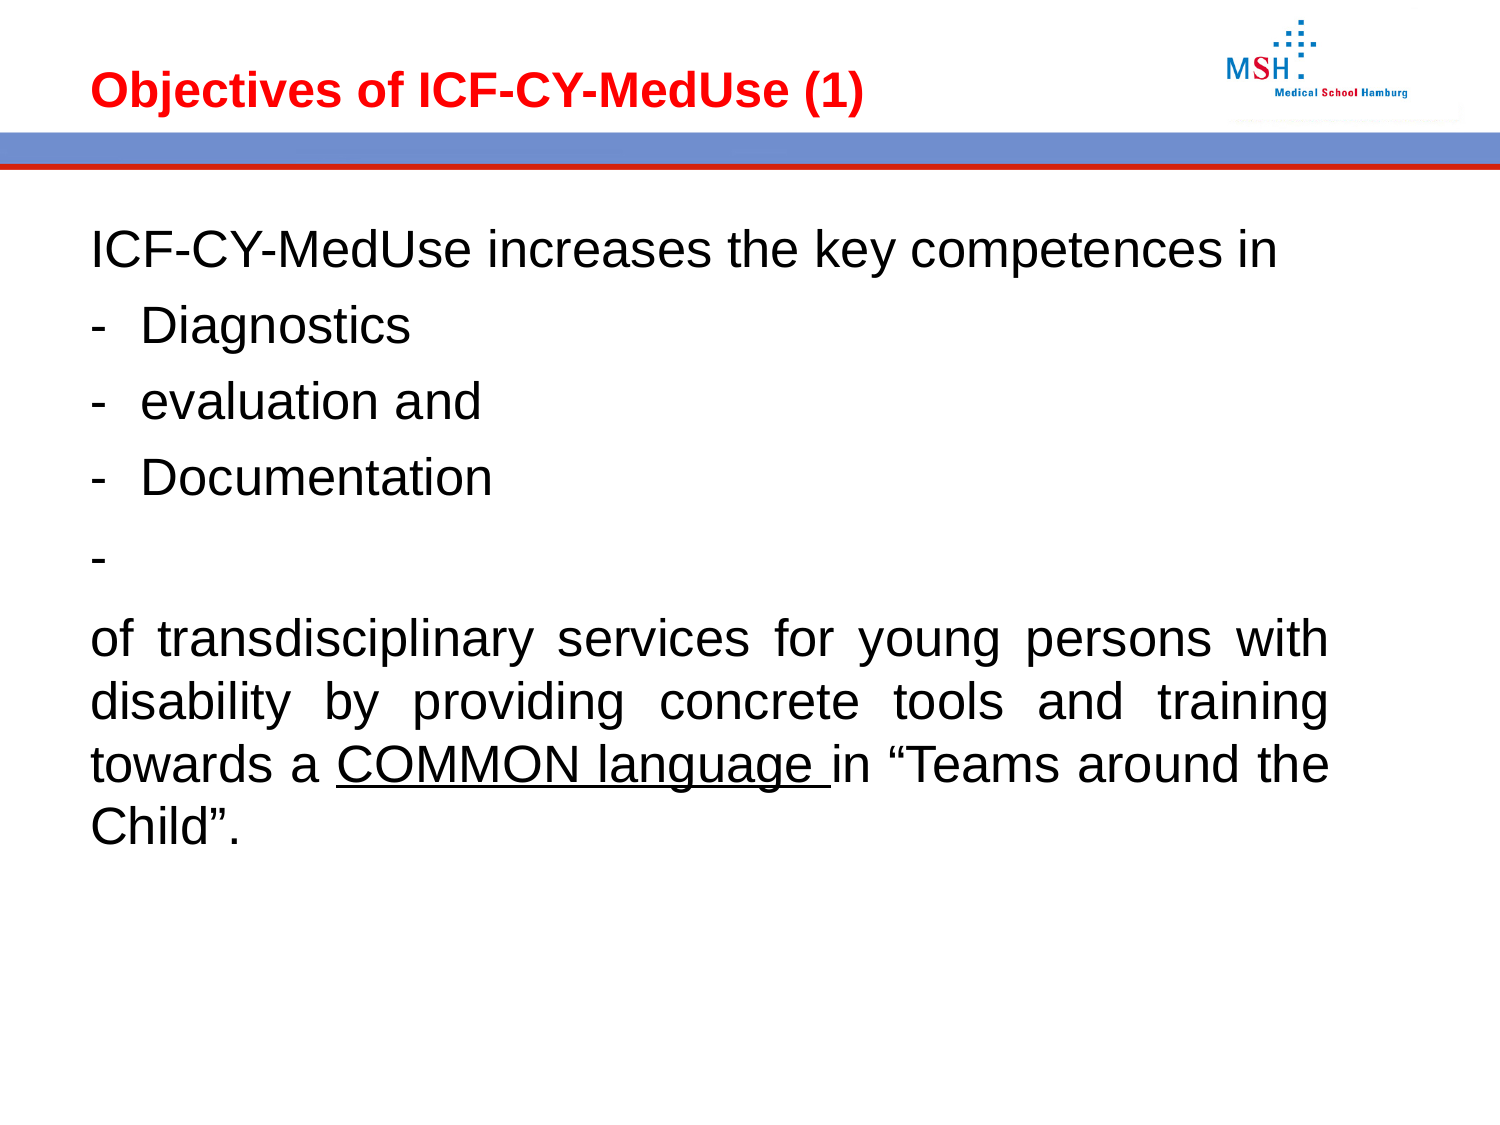

Objectives of ICF-CY-MedUse (1)
# ICF-CY-MedUse increases the key competences in
Diagnostics
evaluation and
Documentation
of transdisciplinary services for young persons with disability by providing concrete tools and training towards a COMMON language in “Teams around the Child”.